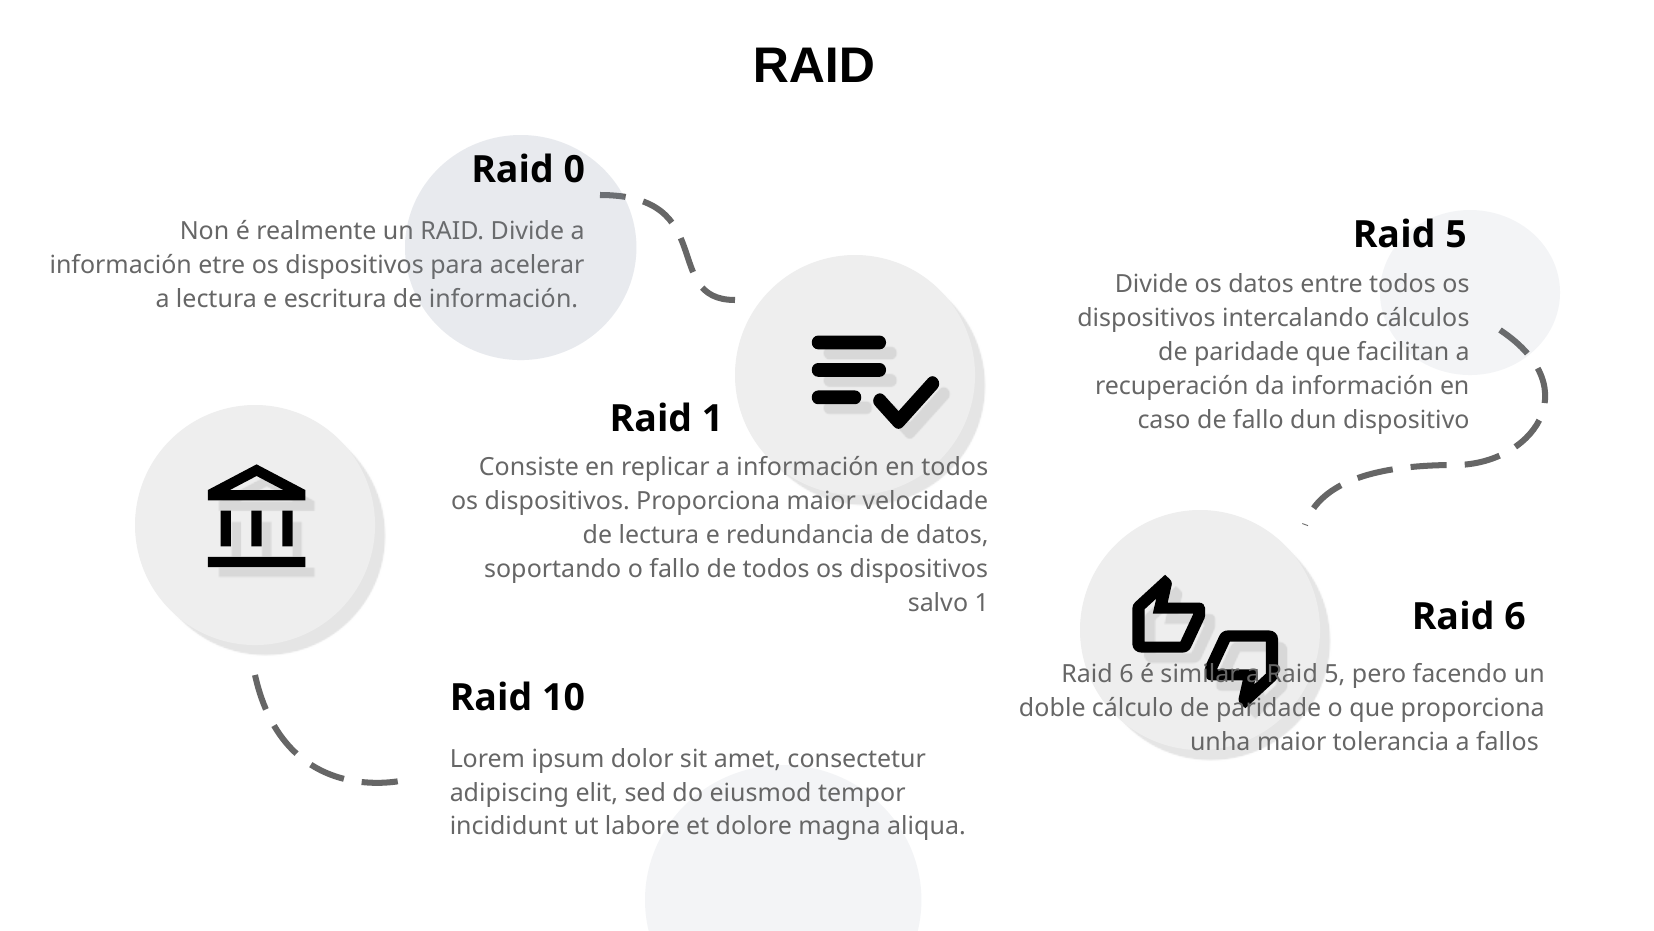

RAID
Raid 0
Raid 5
Non é realmente un RAID. Divide a información etre os dispositivos para acelerar a lectura e escritura de información.
Divide os datos entre todos os dispositivos intercalando cálculos de paridade que facilitan a recuperación da información en caso de fallo dun dispositivo
Raid 1
Consiste en replicar a información en todos os dispositivos. Proporciona maior velocidade de lectura e redundancia de datos, soportando o fallo de todos os dispositivos salvo 1
Raid 6
Raid 6 é similar a Raid 5, pero facendo un doble cálculo de paridade o que proporciona unha maior tolerancia a fallos
Raid 10
Lorem ipsum dolor sit amet, consectetur adipiscing elit, sed do eiusmod tempor incididunt ut labore et dolore magna aliqua.